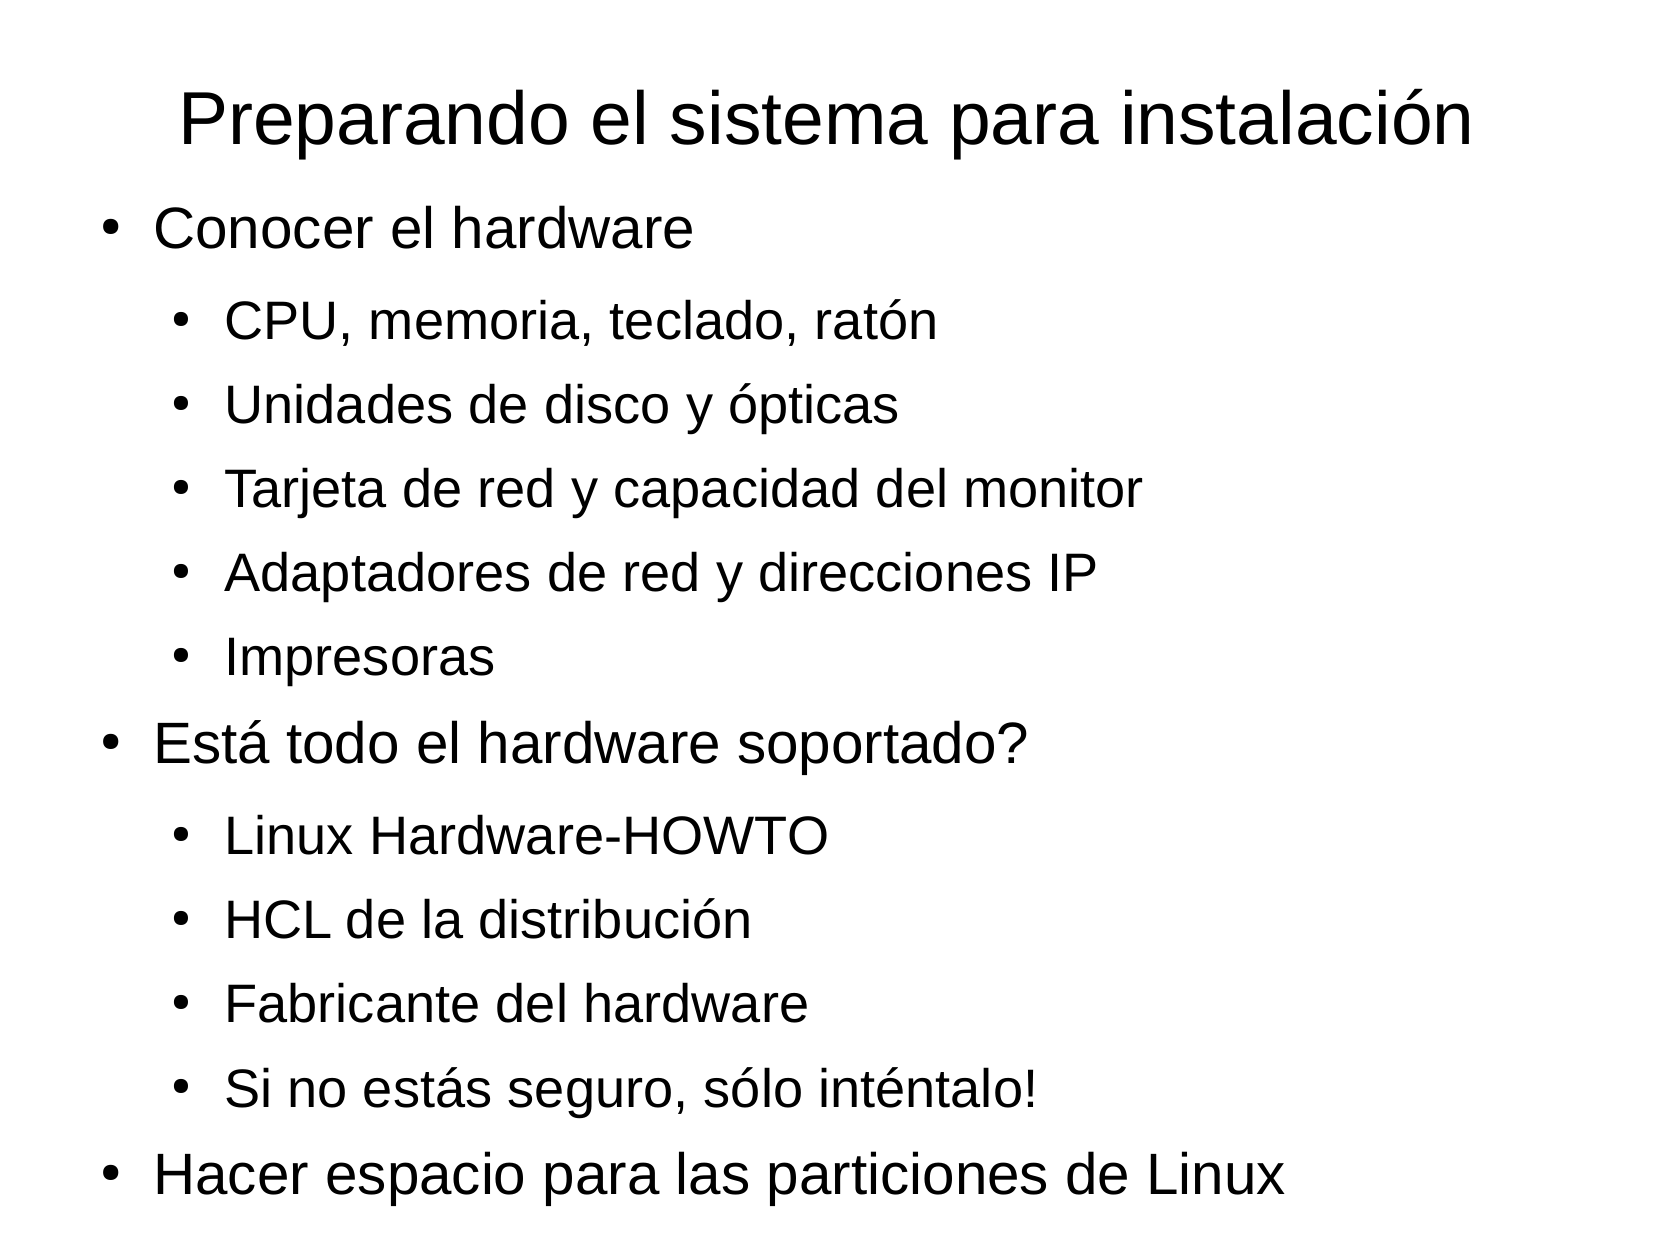

# Preparando el sistema para instalación
Conocer el hardware
CPU, memoria, teclado, ratón
Unidades de disco y ópticas
Tarjeta de red y capacidad del monitor
Adaptadores de red y direcciones IP
Impresoras
Está todo el hardware soportado?
Linux Hardware-HOWTO
HCL de la distribución
Fabricante del hardware
Si no estás seguro, sólo inténtalo!
Hacer espacio para las particiones de Linux